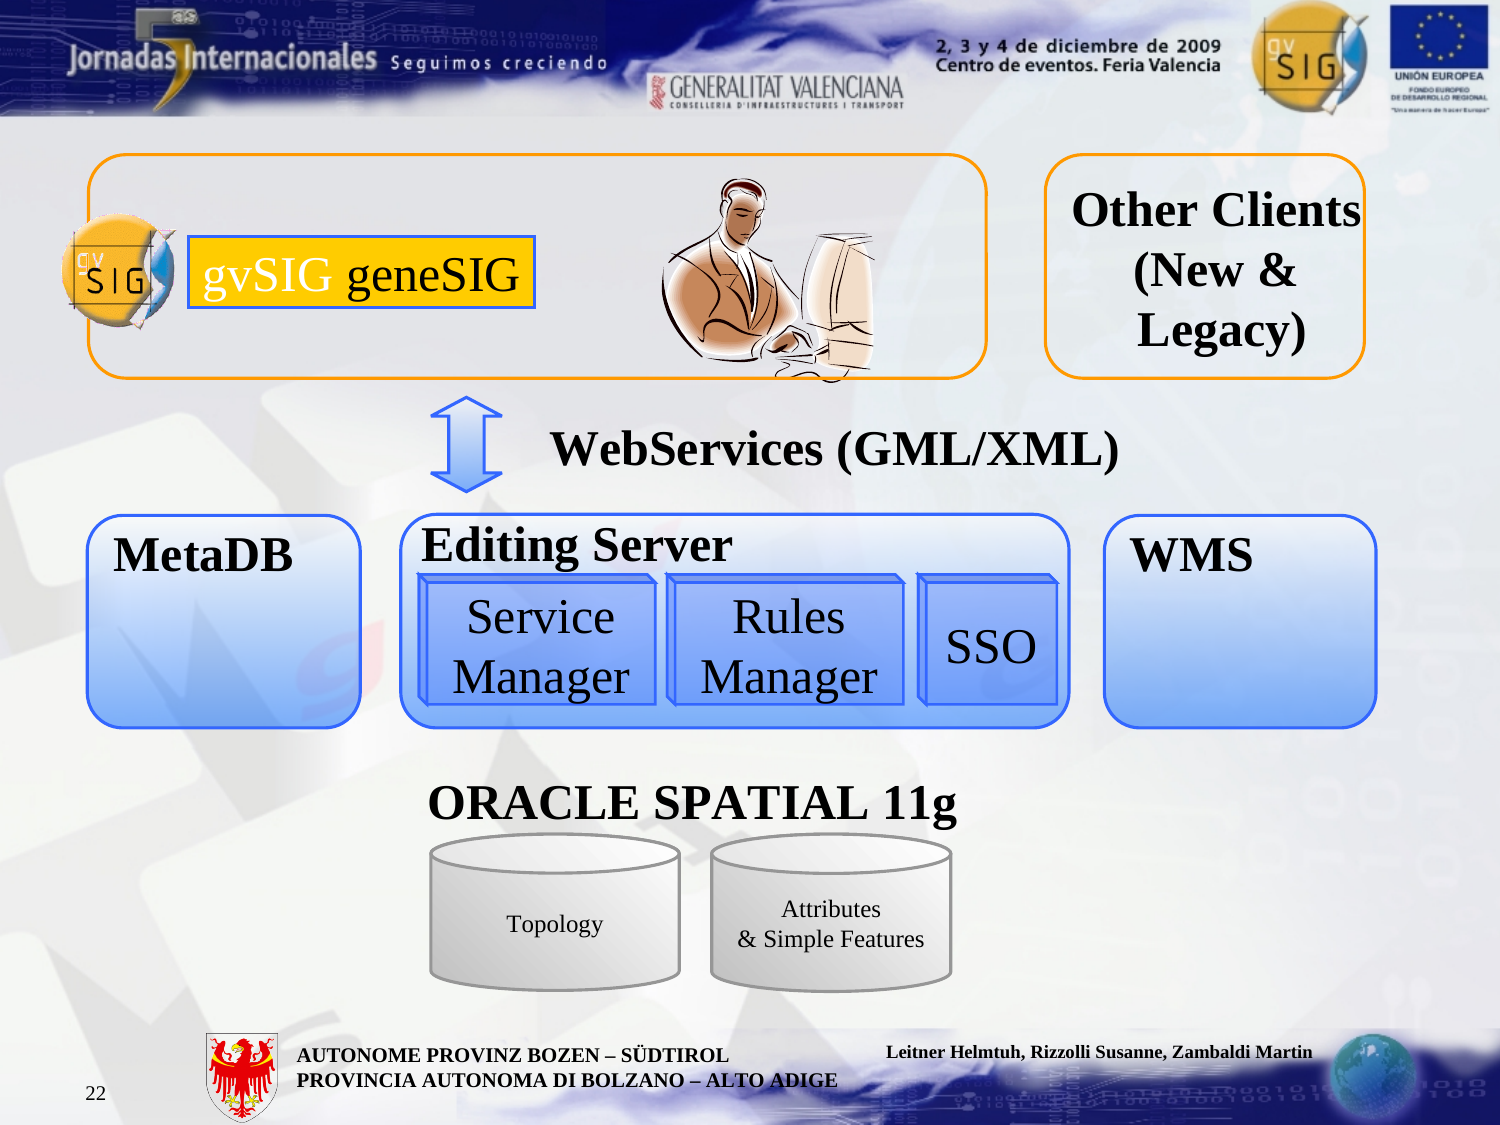

Other Clients
(New &
 Legacy)
gvSIG geneSIG
WebServices (GML/XML)
Editing Server
MetaDB
WMS
Service
Manager
Rules
Manager
SSO
ORACLE SPATIAL 11g
Topology
Attributes
& Simple Features